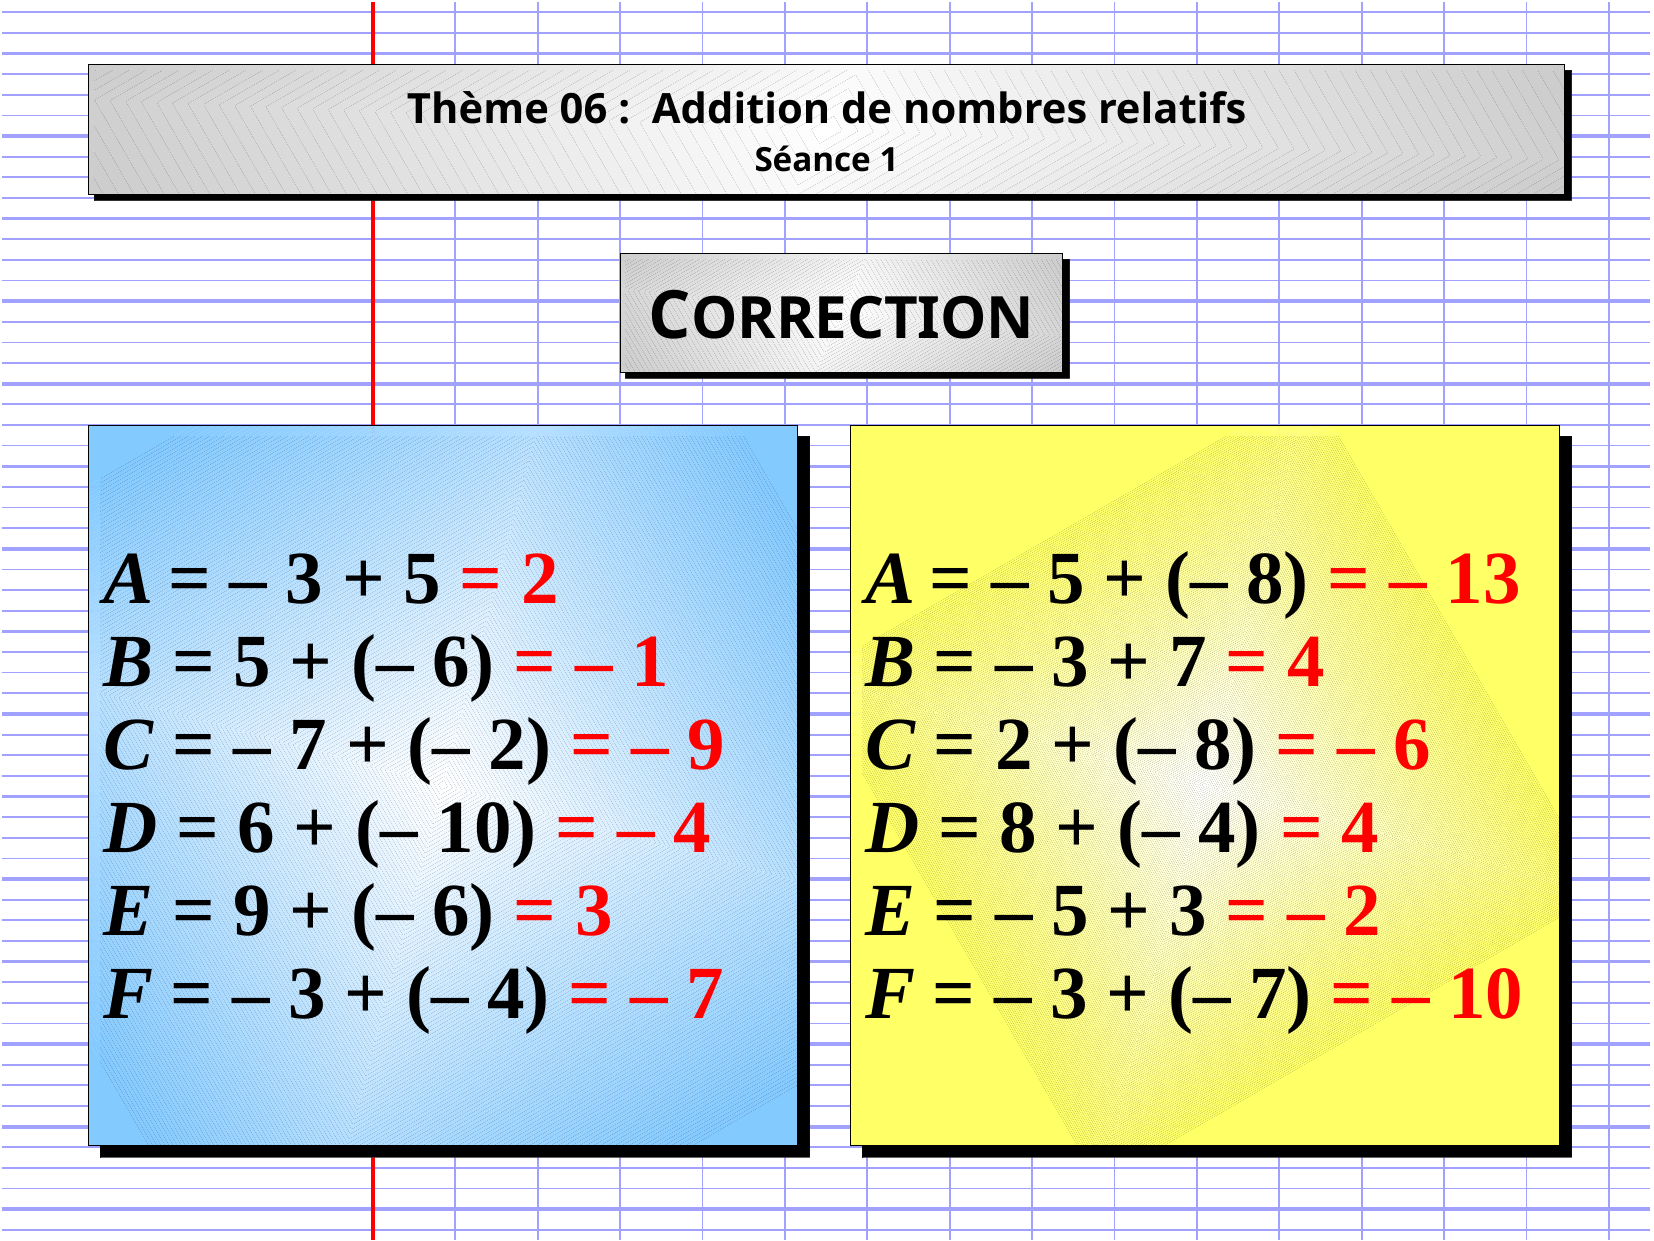

Thème 06 : Addition de nombres relatifs
Séance 1
CORRECTION
A = – 3 + 5 = 2
B = 5 + (– 6) = – 1
C = – 7 + (– 2) = – 9
D = 6 + (– 10) = – 4
E = 9 + (– 6) = 3
F = – 3 + (– 4) = – 7
A = – 5 + (– 8) = – 13
B = – 3 + 7 = 4
C = 2 + (– 8) = – 6
D = 8 + (– 4) = 4
E = – 5 + 3 = – 2
F = – 3 + (– 7) = – 10